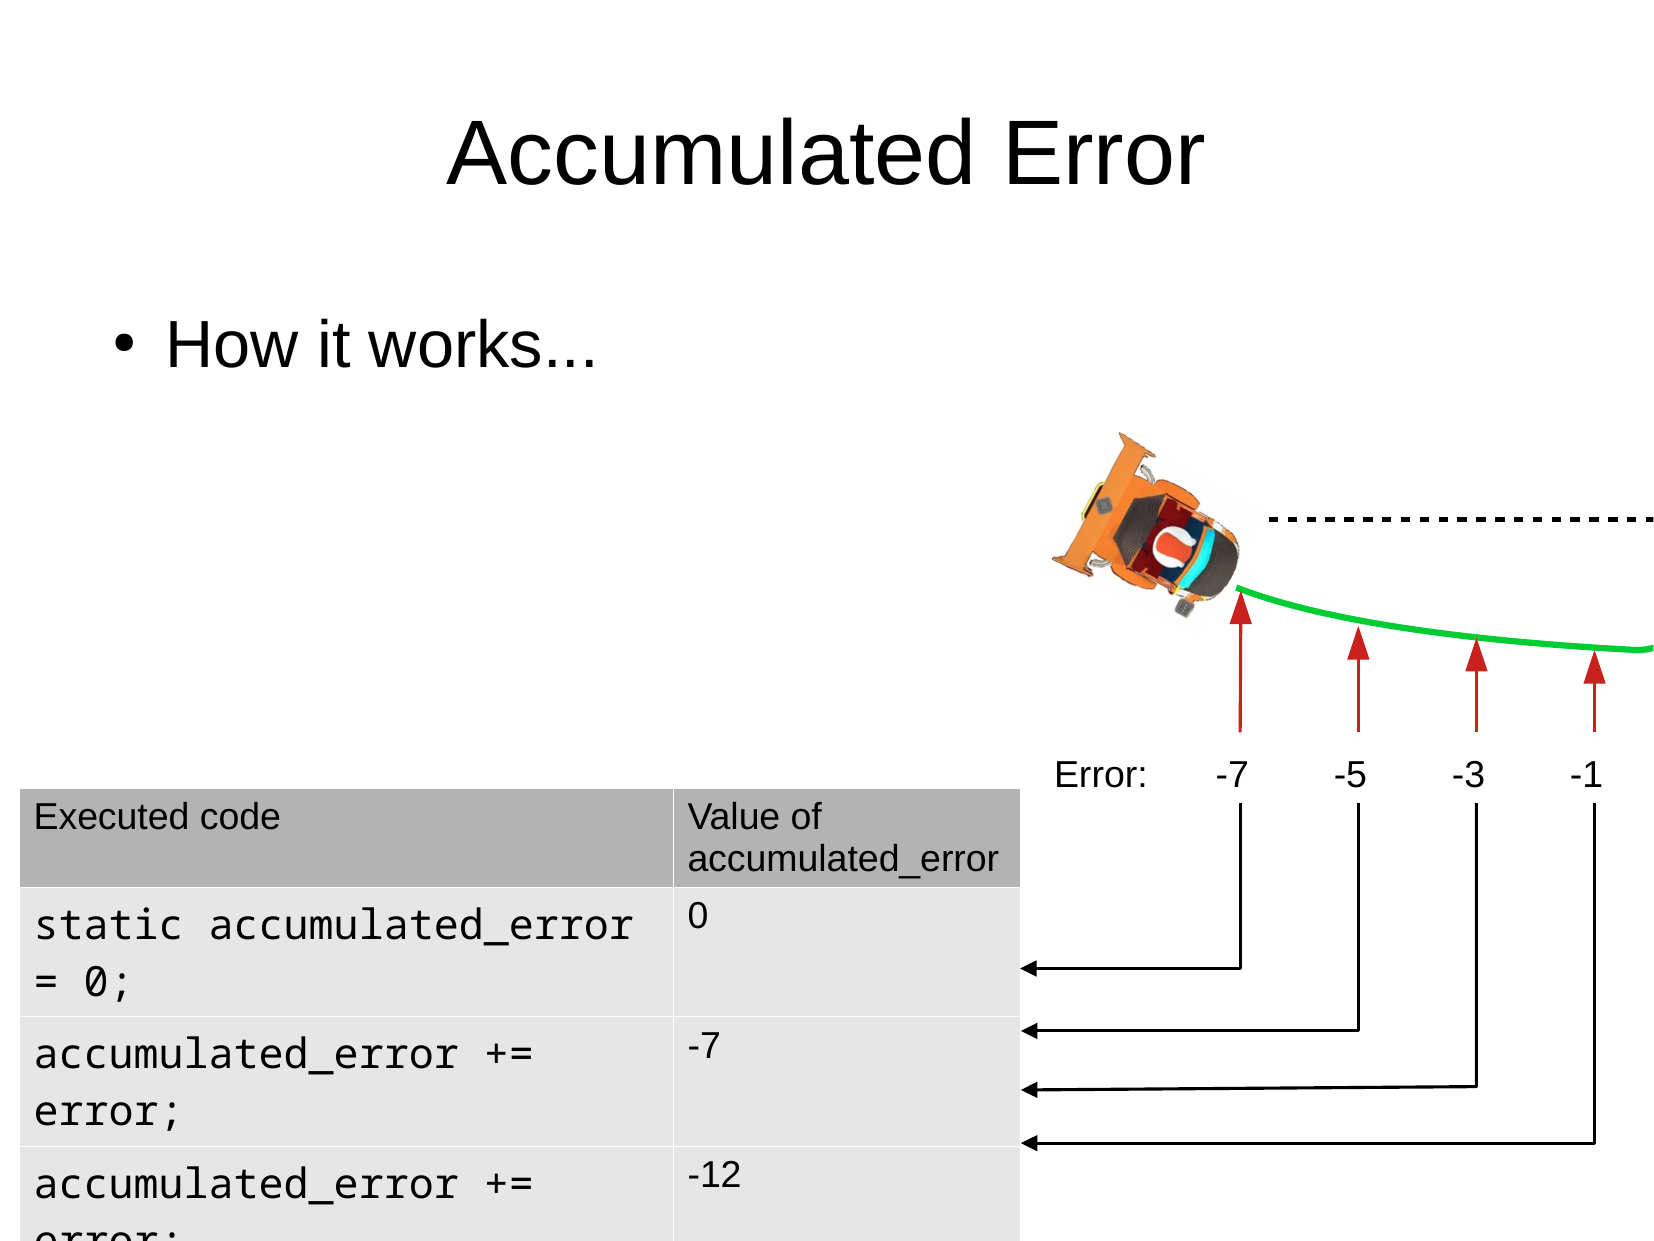

# Accumulated Error
How it works...
At this point, the direction is already correct
Error:
-7
-5
-3
-1
| Executed code | Value of accumulated\_error |
| --- | --- |
| static accumulated\_error = 0; | 0 |
| accumulated\_error += error; | -7 |
| accumulated\_error += error; | -12 |
| accumulated\_error += error; | -15 |
| accumulated\_error += error; | -16 |